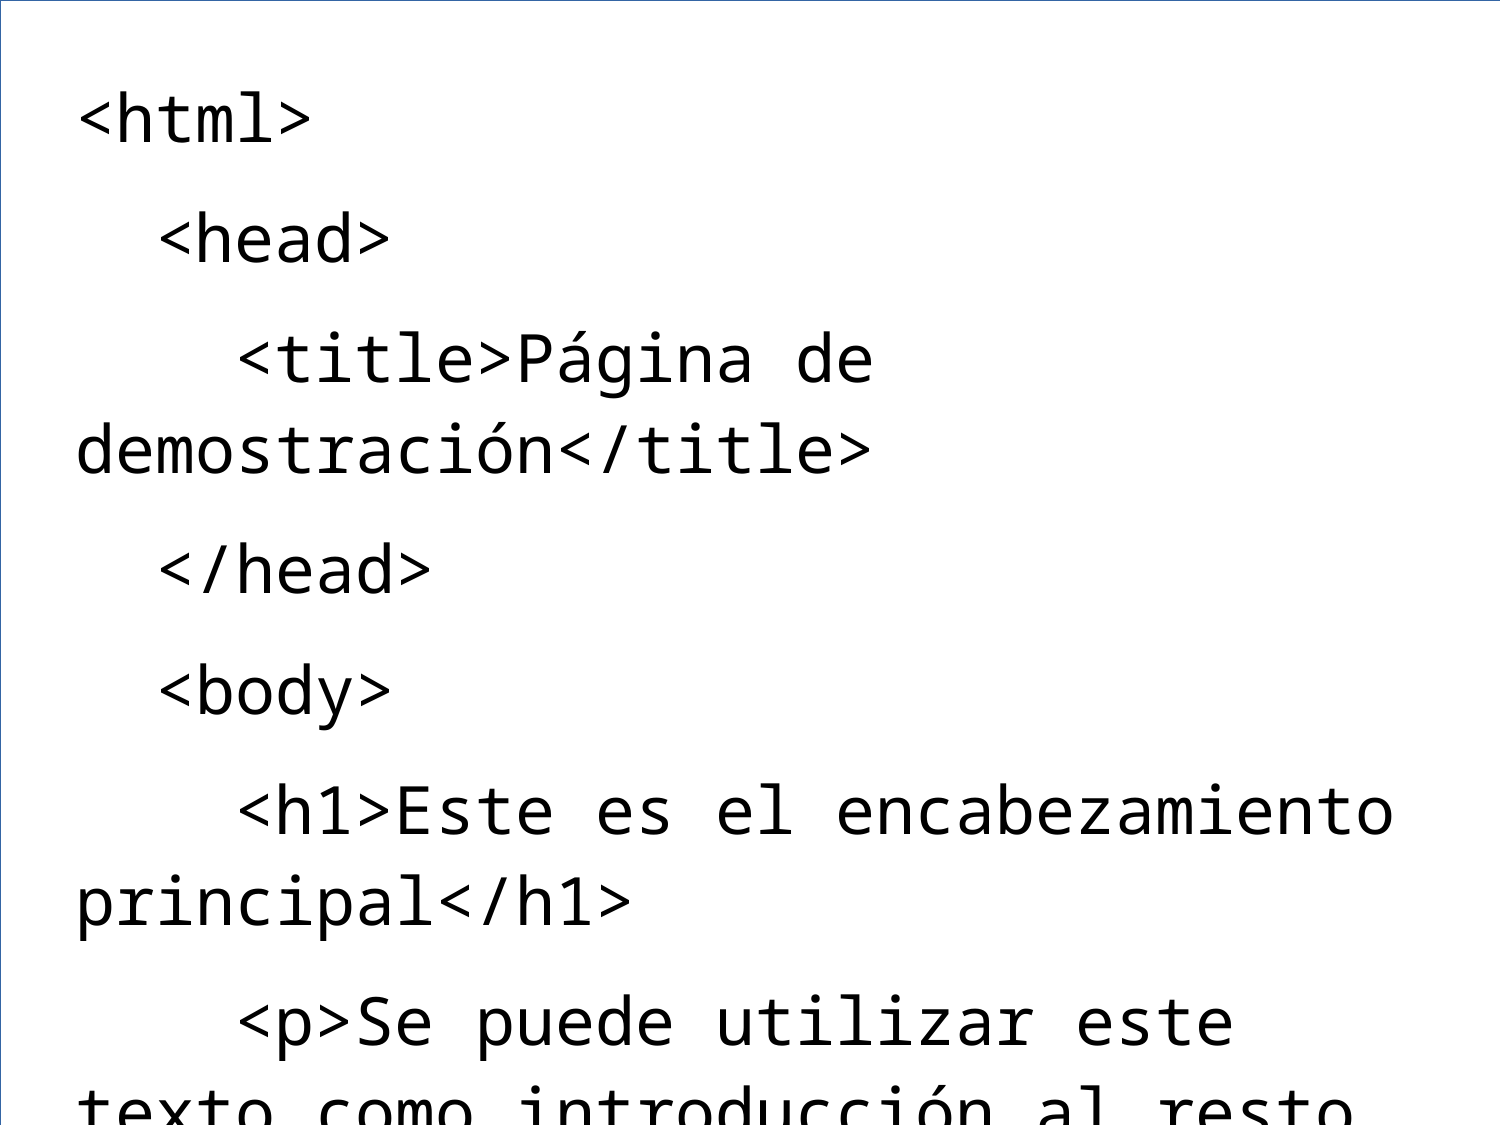

# <html>
 <head>
 <title>Página de demostración</title>
 </head>
 <body>
 <h1>Este es el encabezamiento principal</h1>
 <p>Se puede utilizar este texto como introducción al resto de la página. Y, si la página es larga, puede dividirse con varios sub-encabezados.</p>
 <h2>Esto es un sub-encabezado</h2>
 <p>Muchos artículos largos tienen sub-encabezados para ayudarte a seguir la estructura del texto escrito. Puede incluso que haya sub-sub-encabezados (o encabezados de nivel menor)</p>
 <h2>Otro sub-encabezado</h2>
 <p>Aquí puedes ver otro sub-encabezado con un <a href=”http//www.google.es”>enlace</a>.</p>
 <p></p>
 <ul>
 <li>Esto es una lista no ordenada</li>
 <li>Cada elemento se escribe entre etiquetas</li>
 <li>También existen listas ordenadas</li>
 </ul>
 </body>
</html>